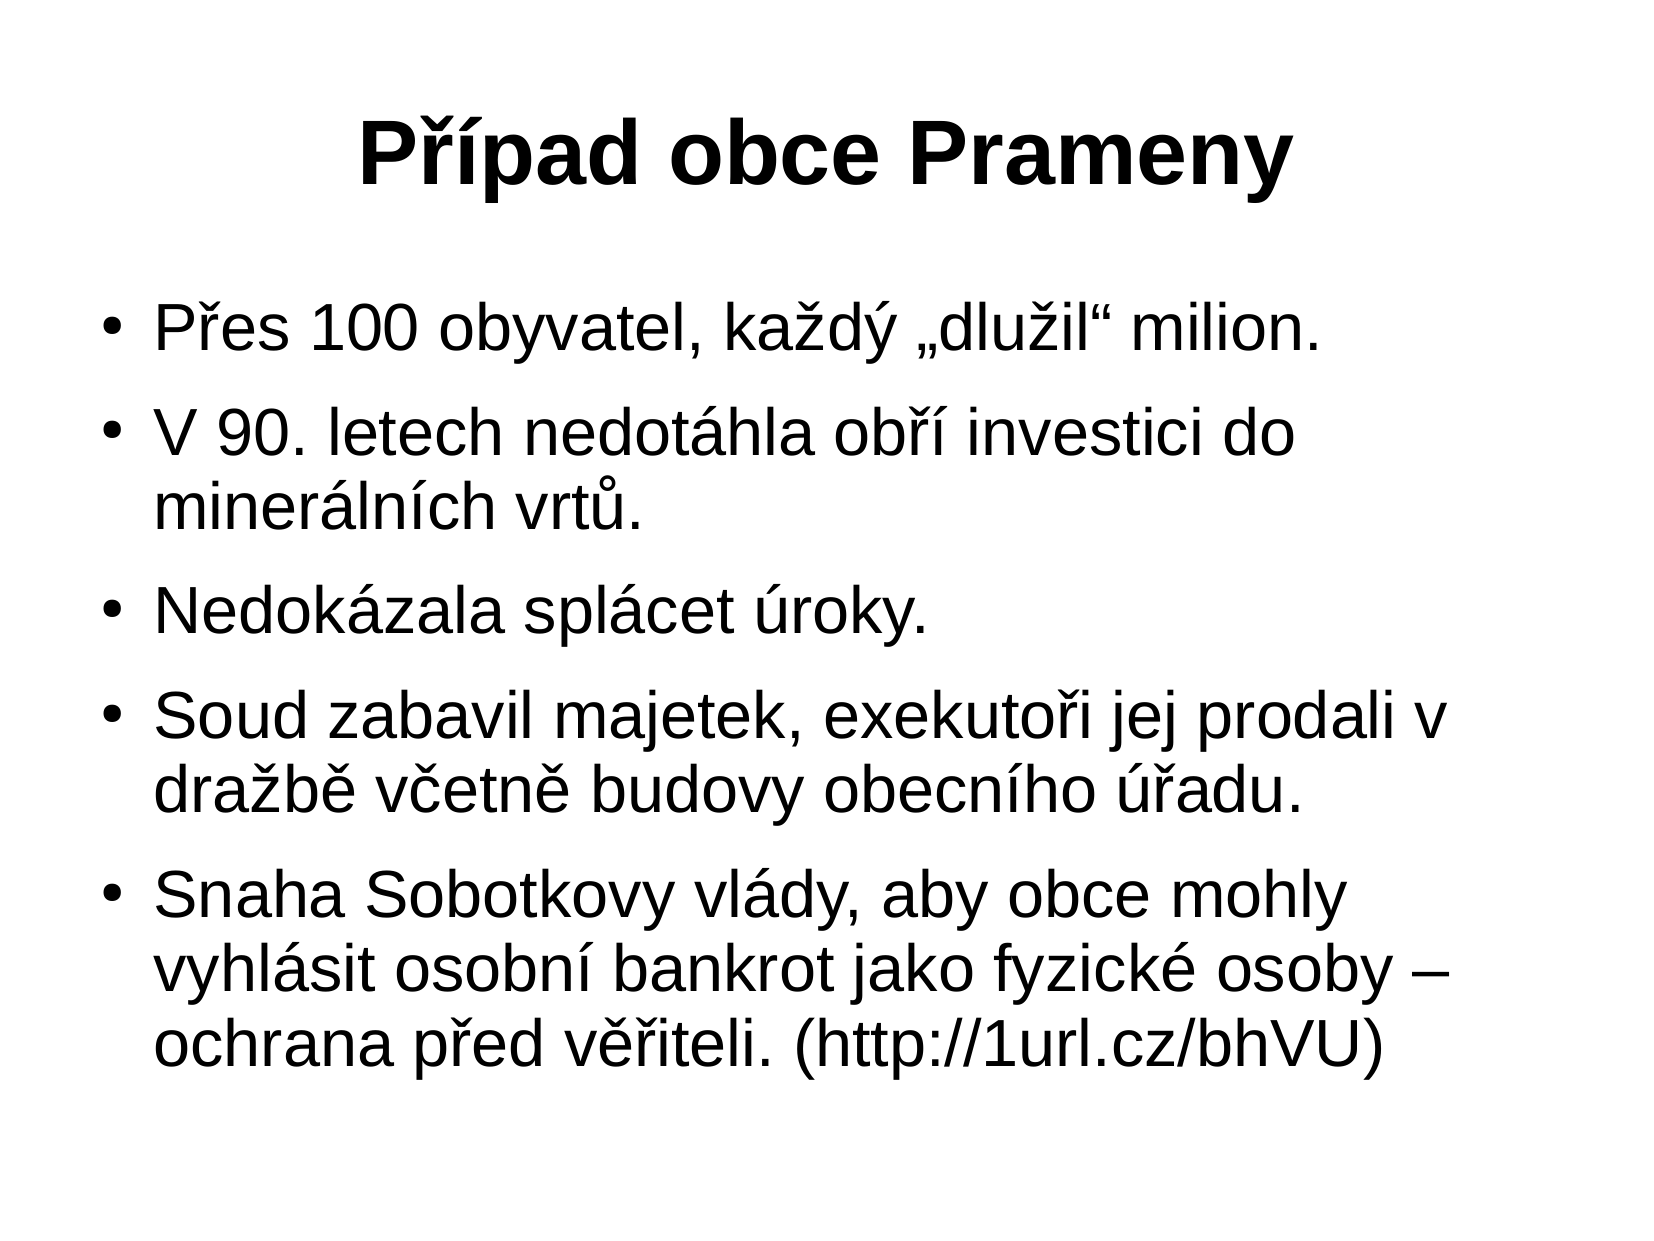

# Případ obce Prameny
Přes 100 obyvatel, každý „dlužil“ milion.
V 90. letech nedotáhla obří investici do minerálních vrtů.
Nedokázala splácet úroky.
Soud zabavil majetek, exekutoři jej prodali v dražbě včetně budovy obecního úřadu.
Snaha Sobotkovy vlády, aby obce mohly vyhlásit osobní bankrot jako fyzické osoby – ochrana před věřiteli. (http://1url.cz/bhVU)